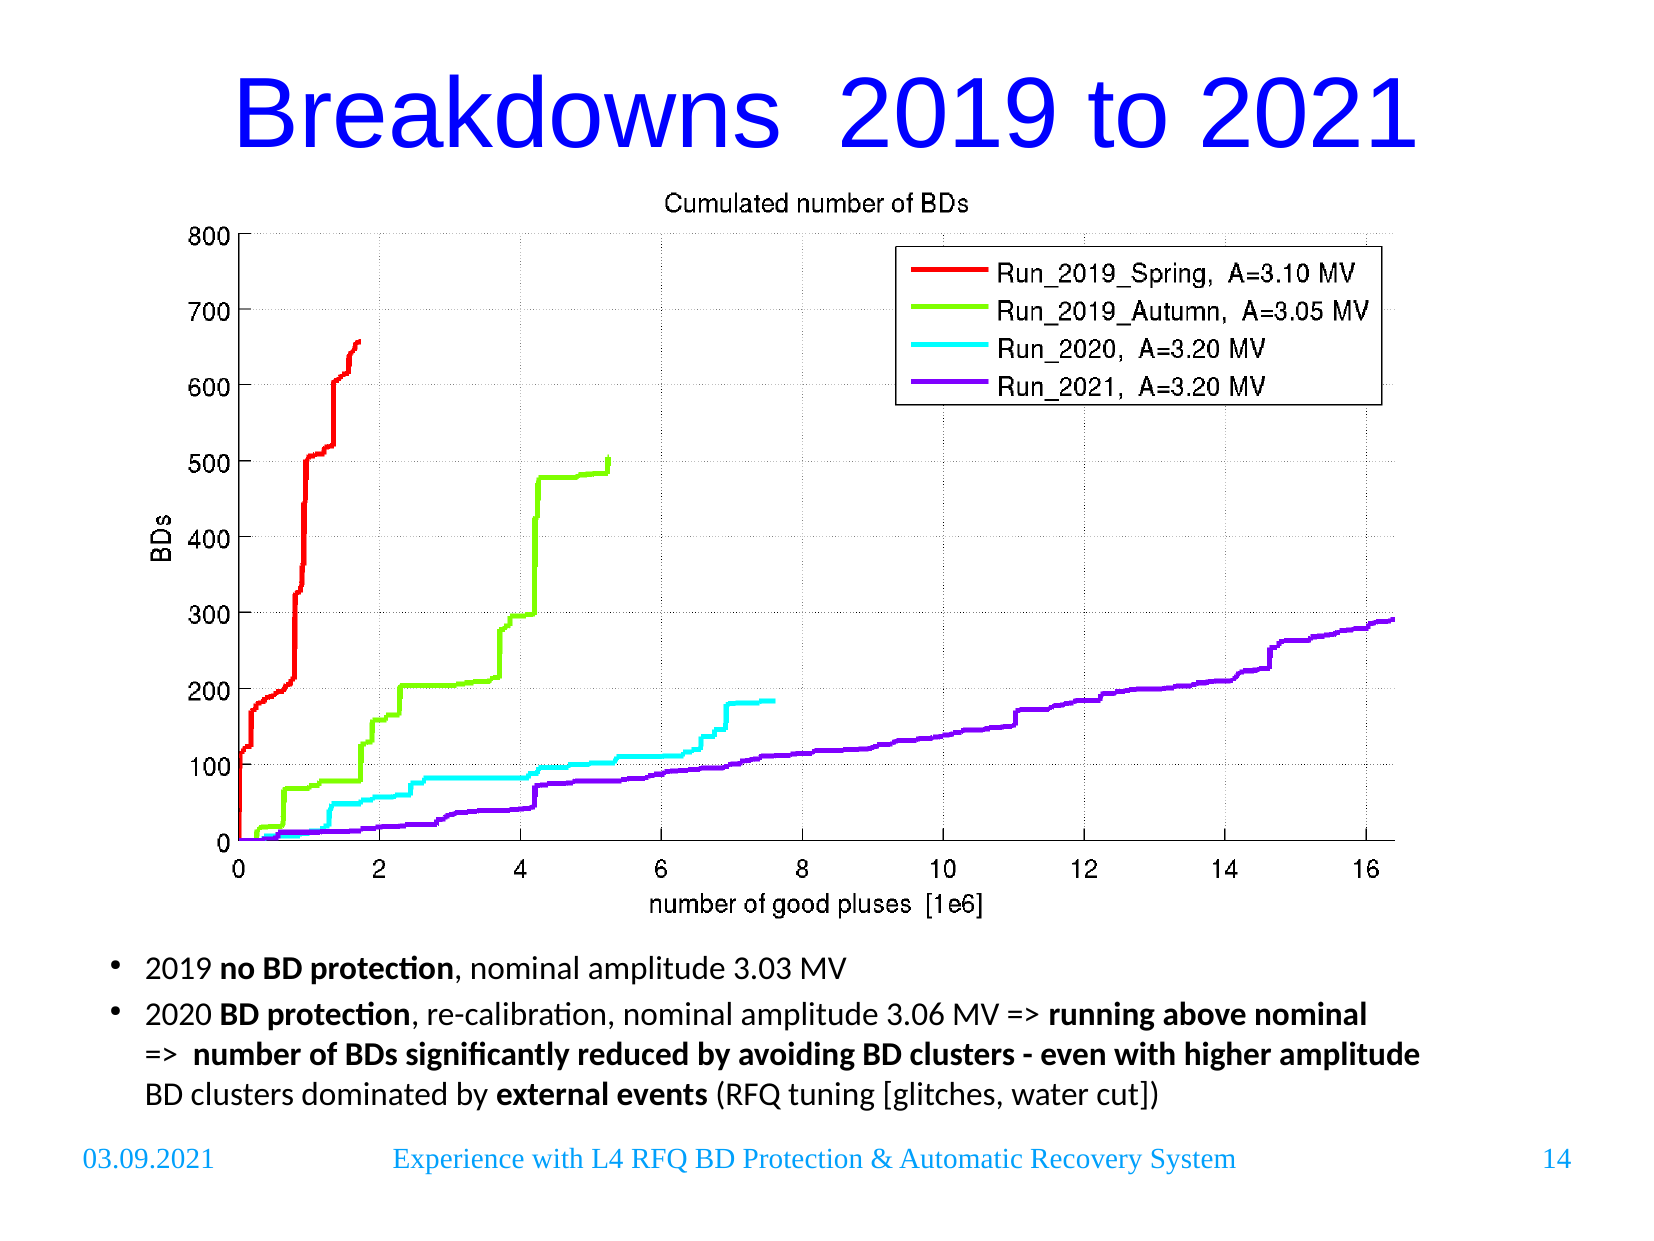

# Breakdowns 2019 to 2021
2019 no BD protection, nominal amplitude 3.03 MV
2020 BD protection, re-calibration, nominal amplitude 3.06 MV => running above nominal
=> number of BDs significantly reduced by avoiding BD clusters - even with higher amplitude
BD clusters dominated by external events (RFQ tuning [glitches, water cut])
03.09.2021
Experience with L4 RFQ BD Protection & Automatic Recovery System
14